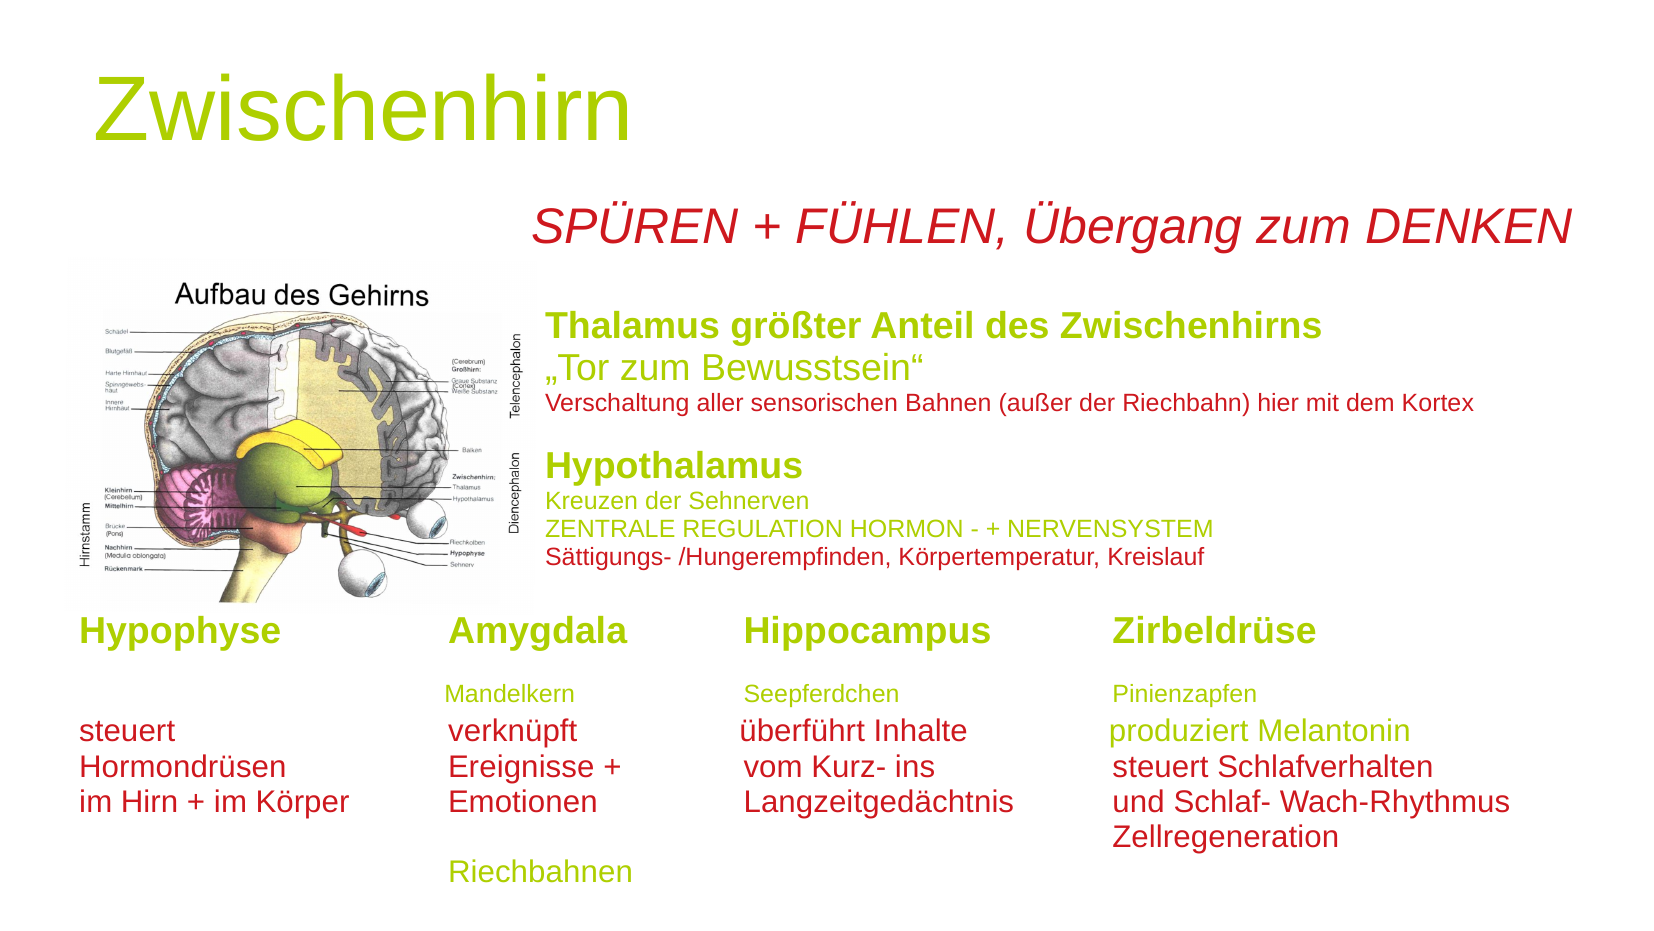

# Zwischenhirn SPÜREN + FÜHLEN, Übergang zum DENKEN
Thalamus größter Anteil des Zwischenhirns
„Tor zum Bewusstsein“
Verschaltung aller sensorischen Bahnen (außer der Riechbahn) hier mit dem Kortex
Hypothalamus
Kreuzen der Sehnerven
ZENTRALE REGULATION HORMON - + NERVENSYSTEM
Sättigungs- /Hungerempfinden, Körpertemperatur, Kreislauf
Hypophyse			Amygdala		Hippocampus		Zirbeldrüse
				 Mandelkern			Seepferdchen			Pinienzapfen
steuert 				verknüpft		 überführt Inhalte produziert Melantonin
Hormondrüsen			Ereignisse +		vom Kurz- ins			steuert Schlafverhalten
im Hirn + im Körper		Emotionen		Langzeitgedächtnis		und Schlaf- Wach-Rhythmus
														Zellregeneration
					Riechbahnen